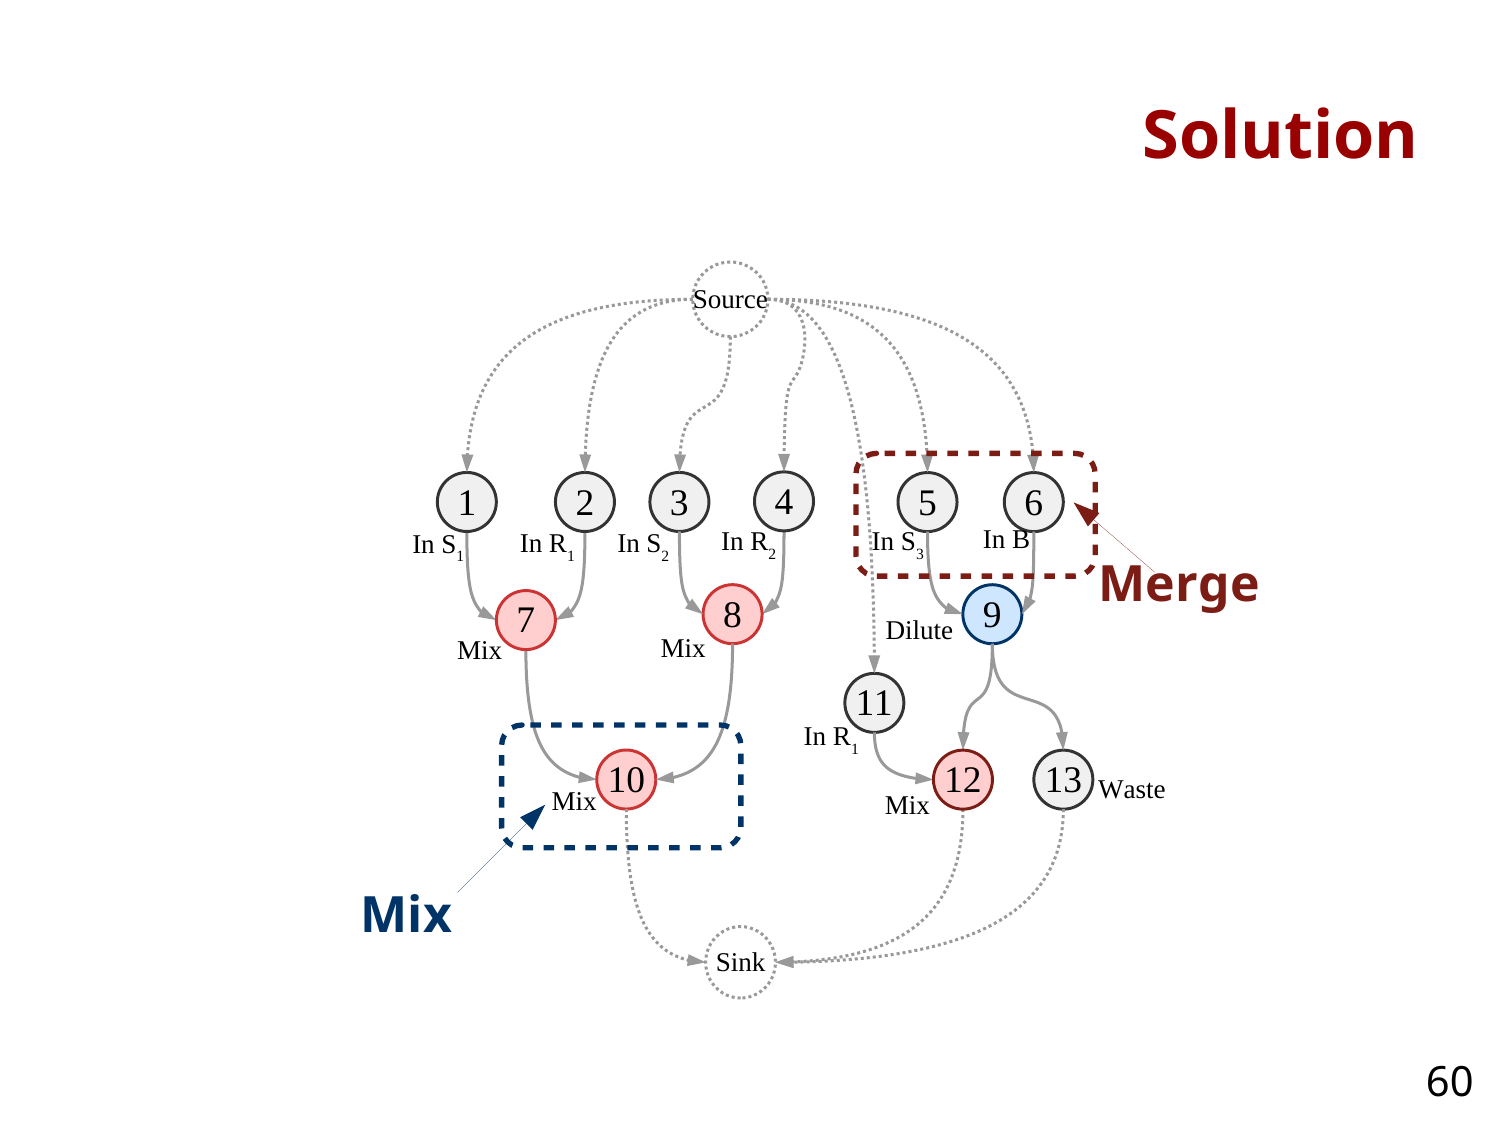

# Solution
Source
4
1
2
3
5
6
In R2
In S3
In B
In R1
In S2
In S1
8
9
7
Dilute
Mix
Mix
11
In R1
10
12
13
Waste
Mix
Mix
Sink
Merge
Mix